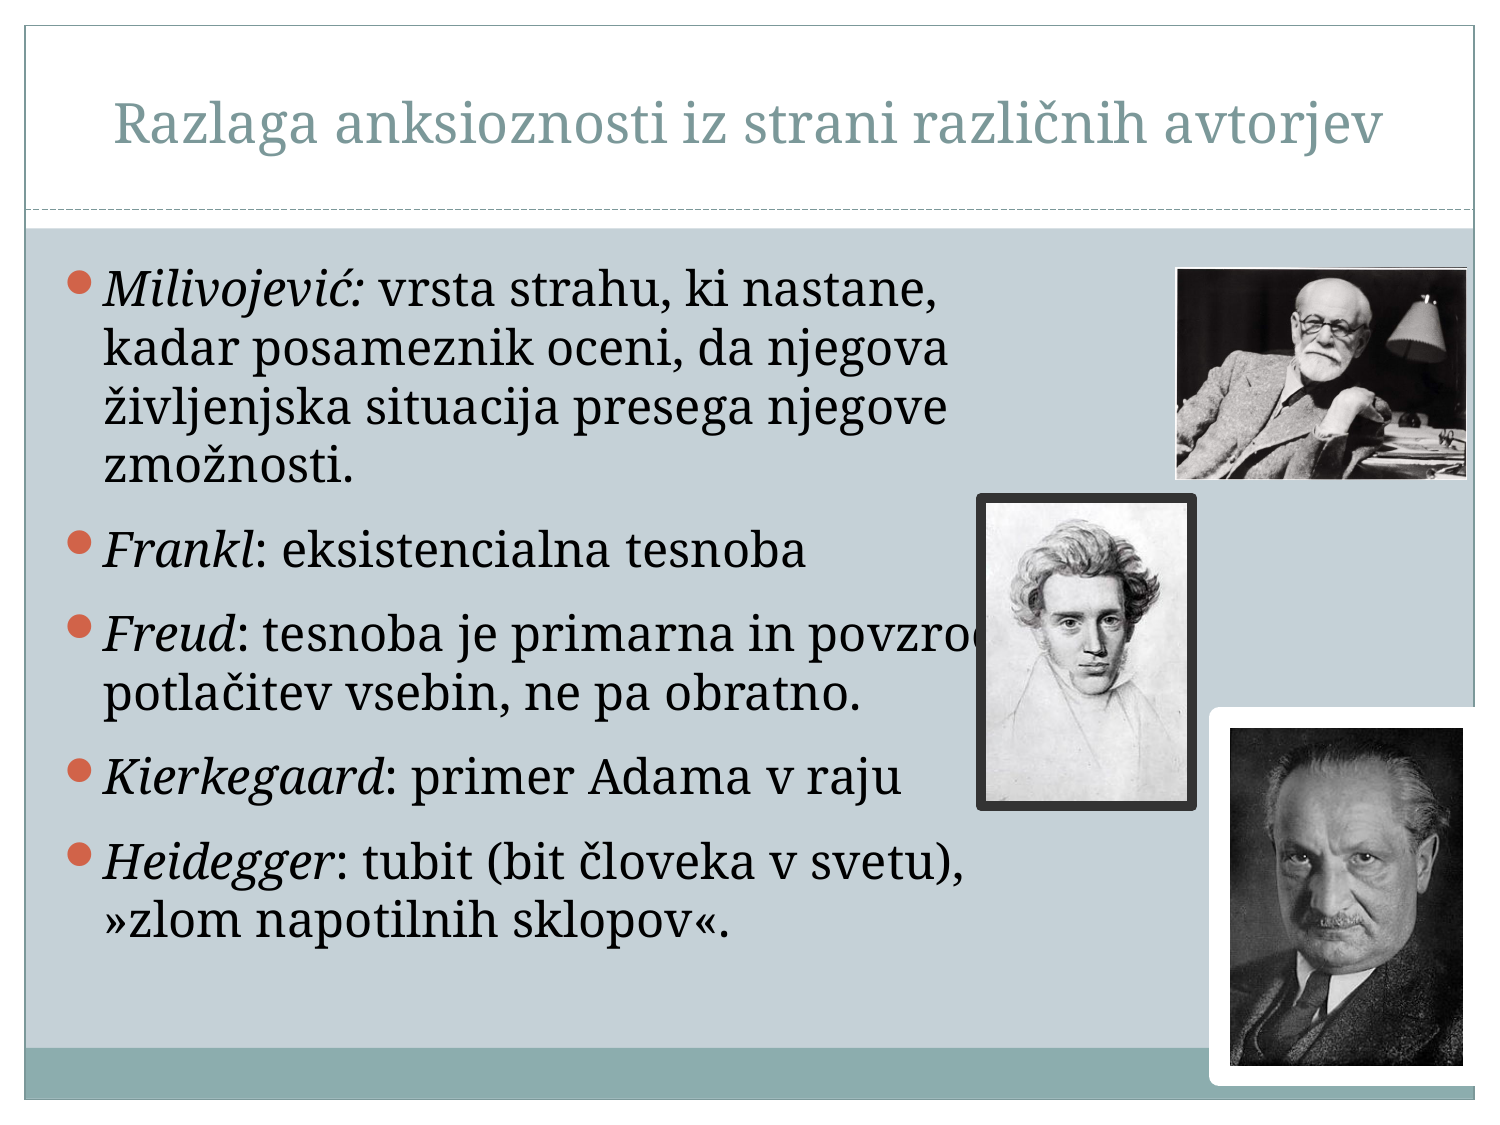

# Razlaga anksioznosti iz strani različnih avtorjev
Milivojević: vrsta strahu, ki nastane, kadar posameznik oceni, da njegova življenjska situacija presega njegove zmožnosti.
Frankl: eksistencialna tesnoba
Freud: tesnoba je primarna in povzroči potlačitev vsebin, ne pa obratno.
Kierkegaard: primer Adama v raju
Heidegger: tubit (bit človeka v svetu), »zlom napotilnih sklopov«.